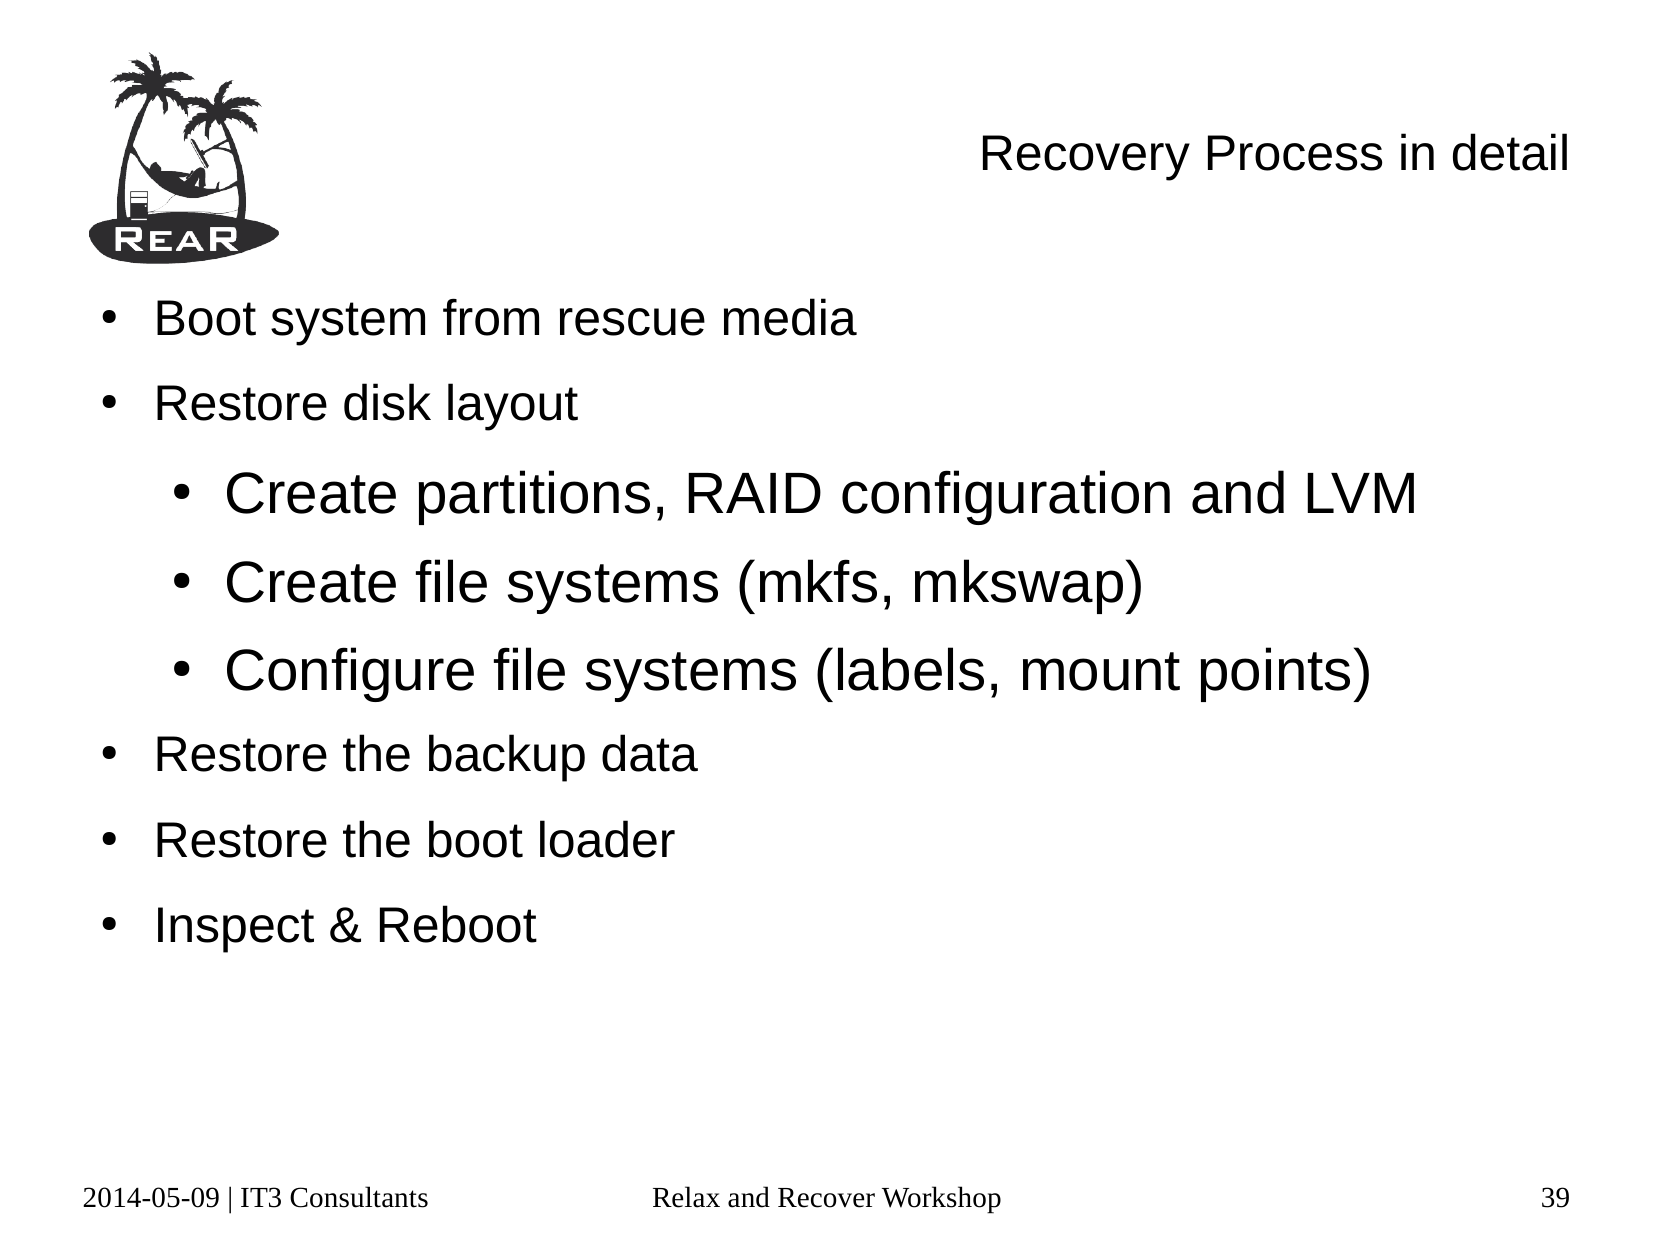

# Recovery Process in detail
Boot system from rescue media
Restore disk layout
Create partitions, RAID configuration and LVM
Create file systems (mkfs, mkswap)
Configure file systems (labels, mount points)
Restore the backup data
Restore the boot loader
Inspect & Reboot
2014-05-09 | IT3 Consultants
Relax and Recover Workshop
39